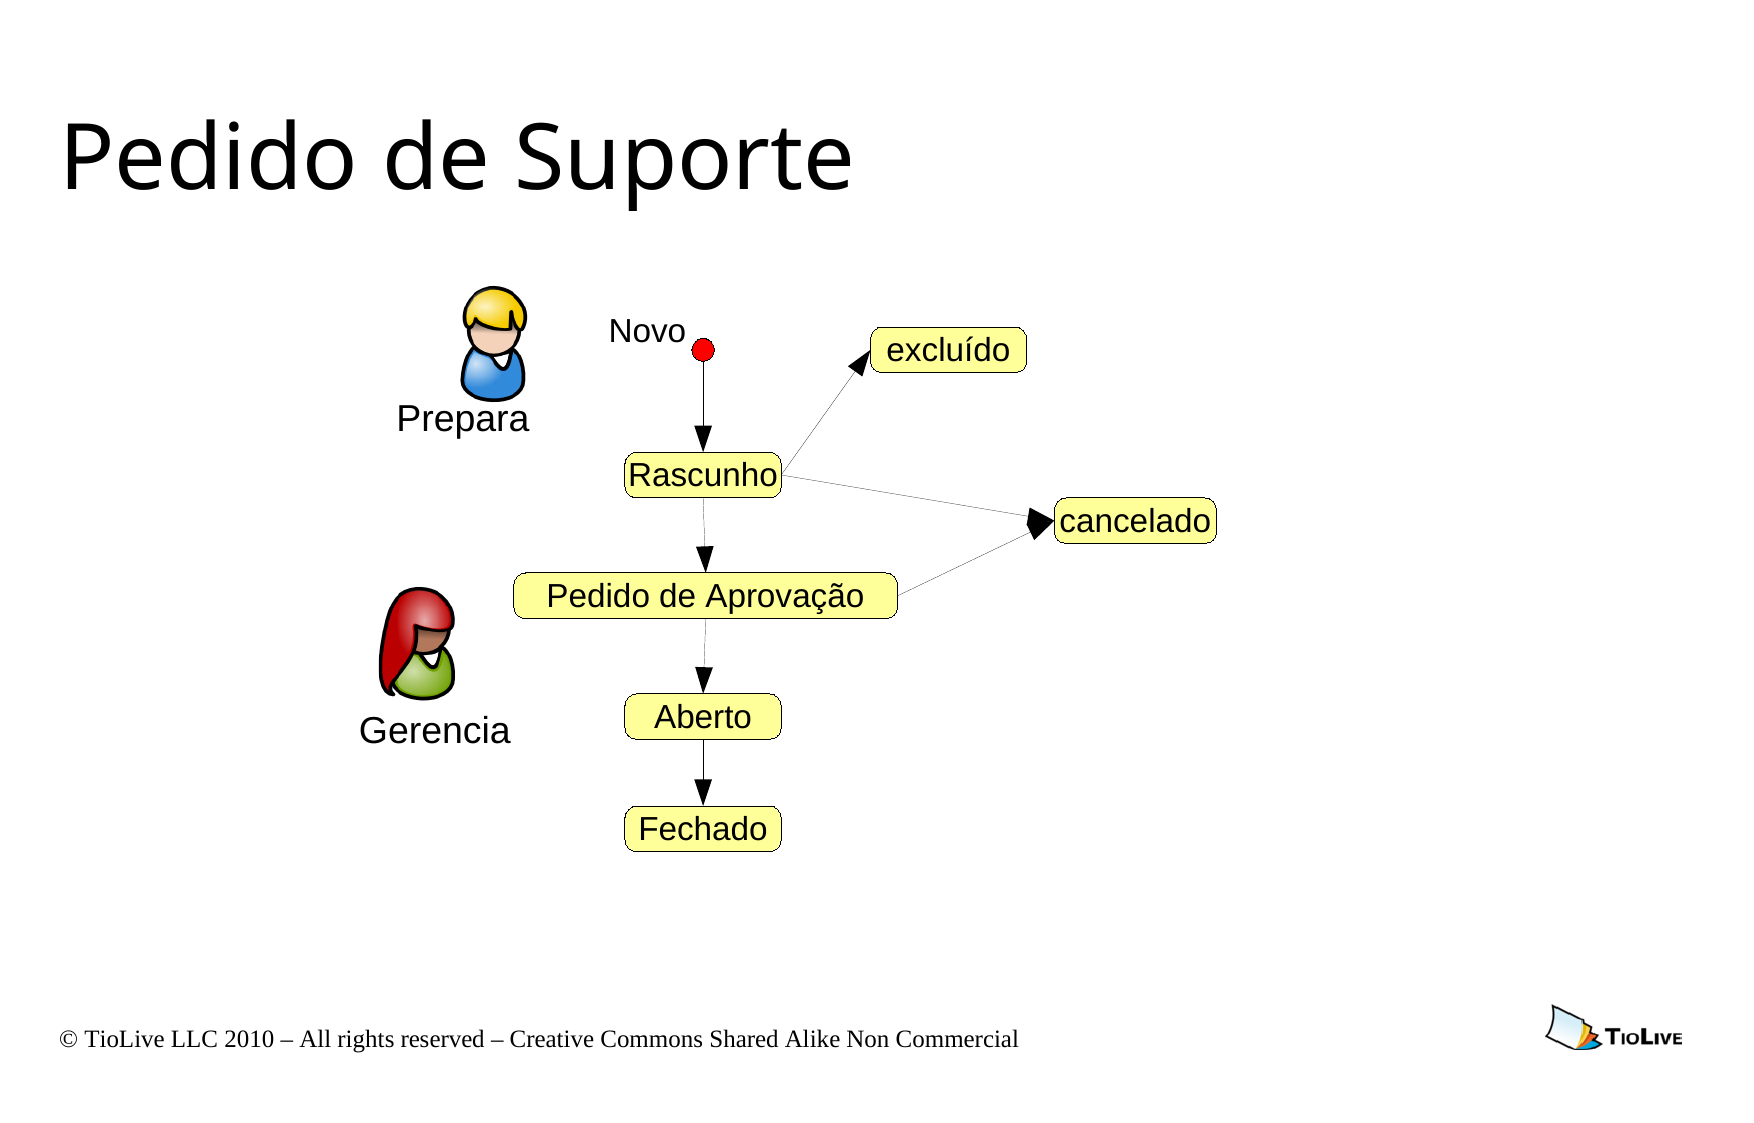

# Pedido de Suporte
Novo
excluído
Prepara
Rascunho
cancelado
Pedido de Aprovação
Aberto
Gerencia
Fechado